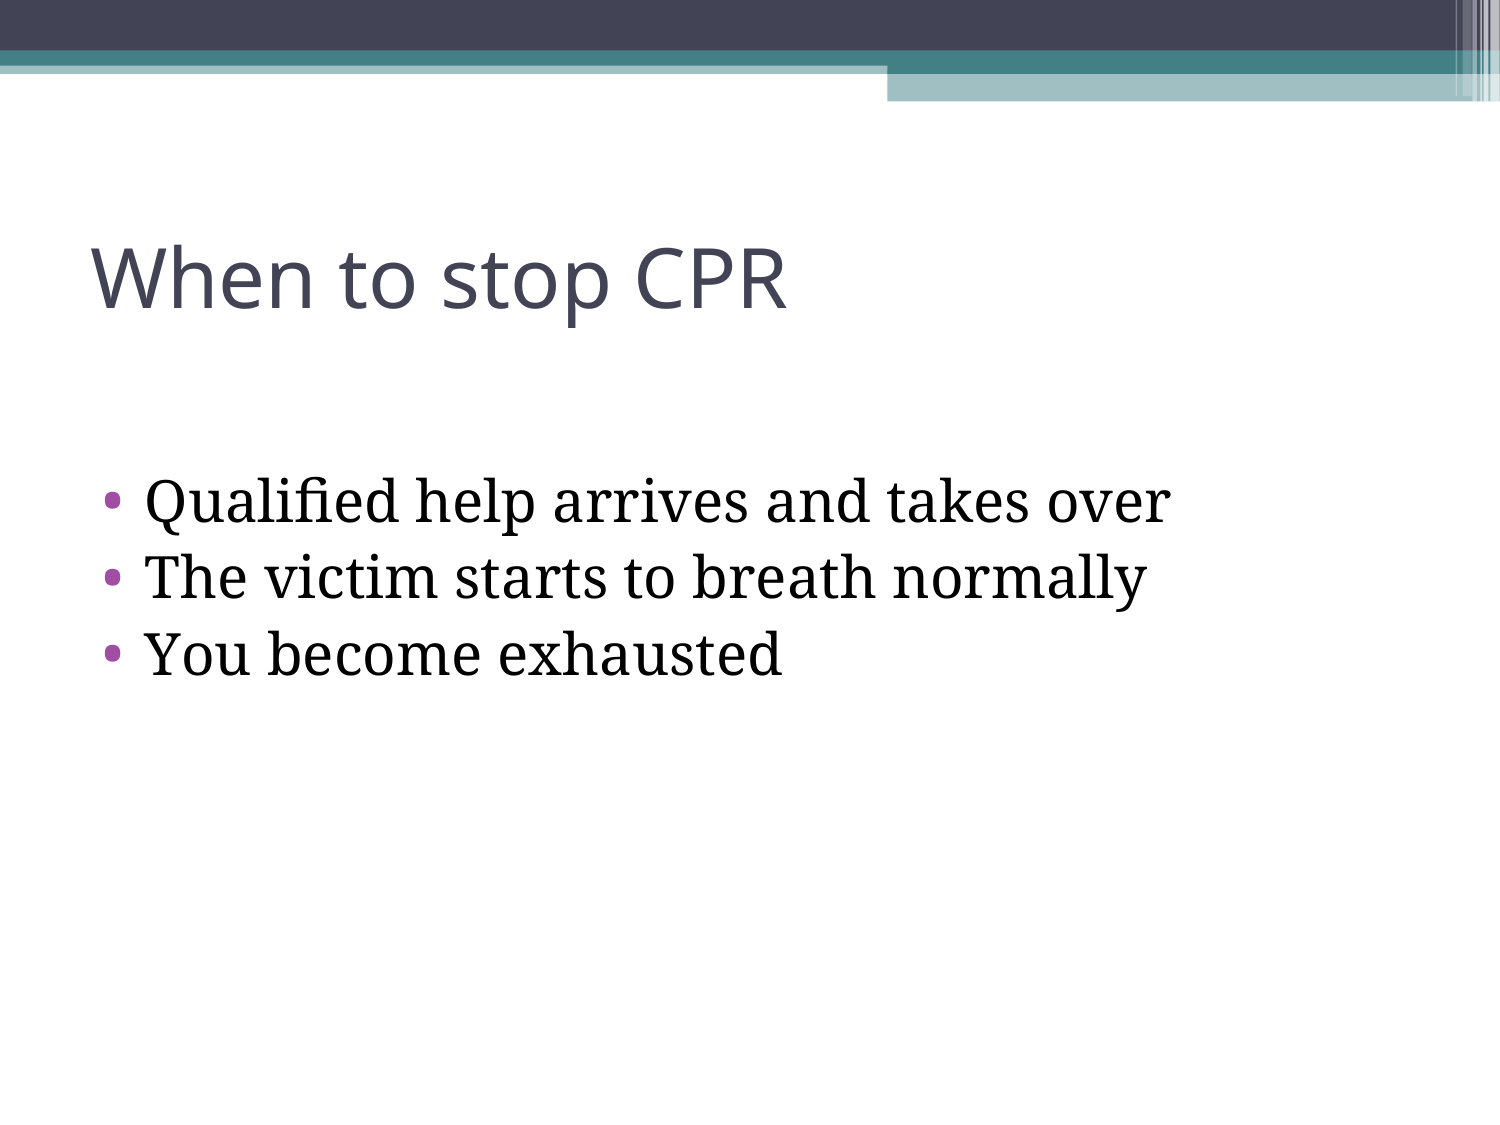

When to stop CPR
Qualified help arrives and takes over
The victim starts to breath normally
You become exhausted